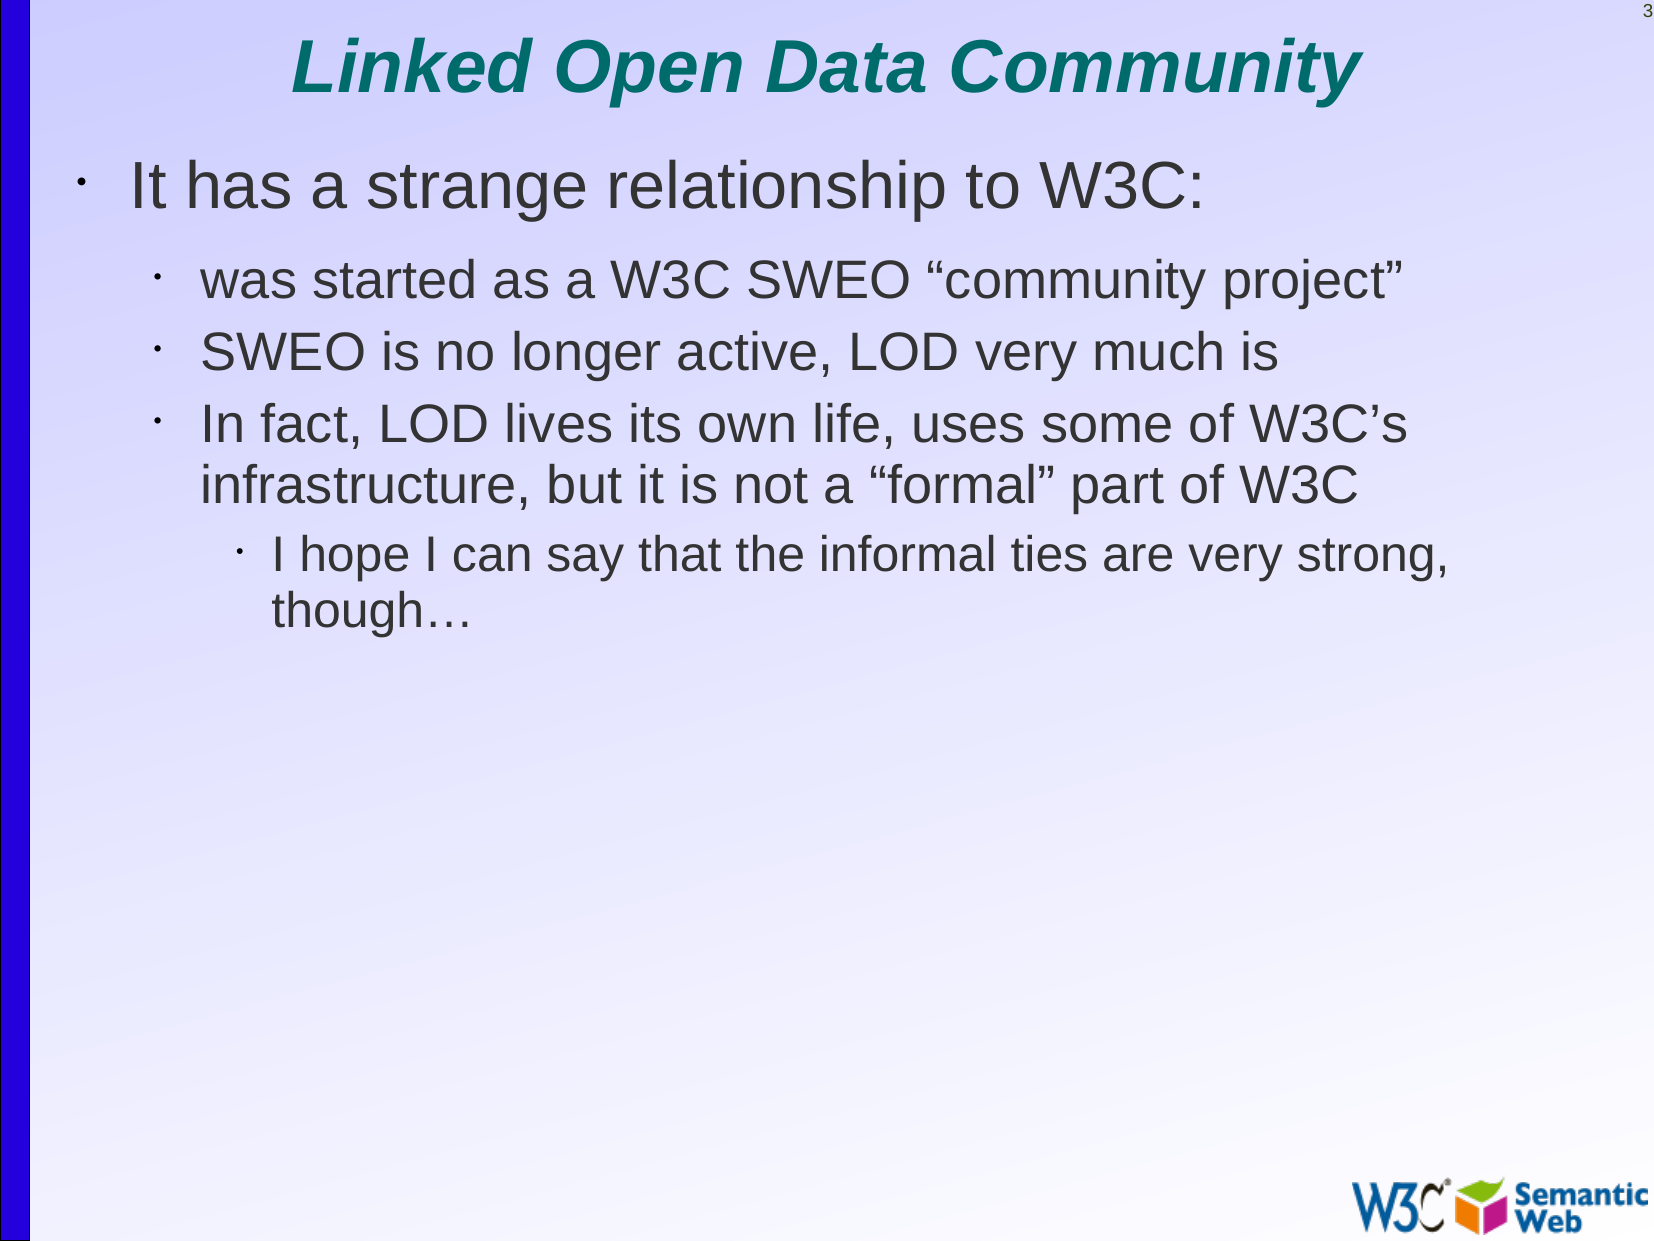

# Linked Open Data Community
It has a strange relationship to W3C:
was started as a W3C SWEO “community project”
SWEO is no longer active, LOD very much is
In fact, LOD lives its own life, uses some of W3C’s infrastructure, but it is not a “formal” part of W3C
I hope I can say that the informal ties are very strong, though…